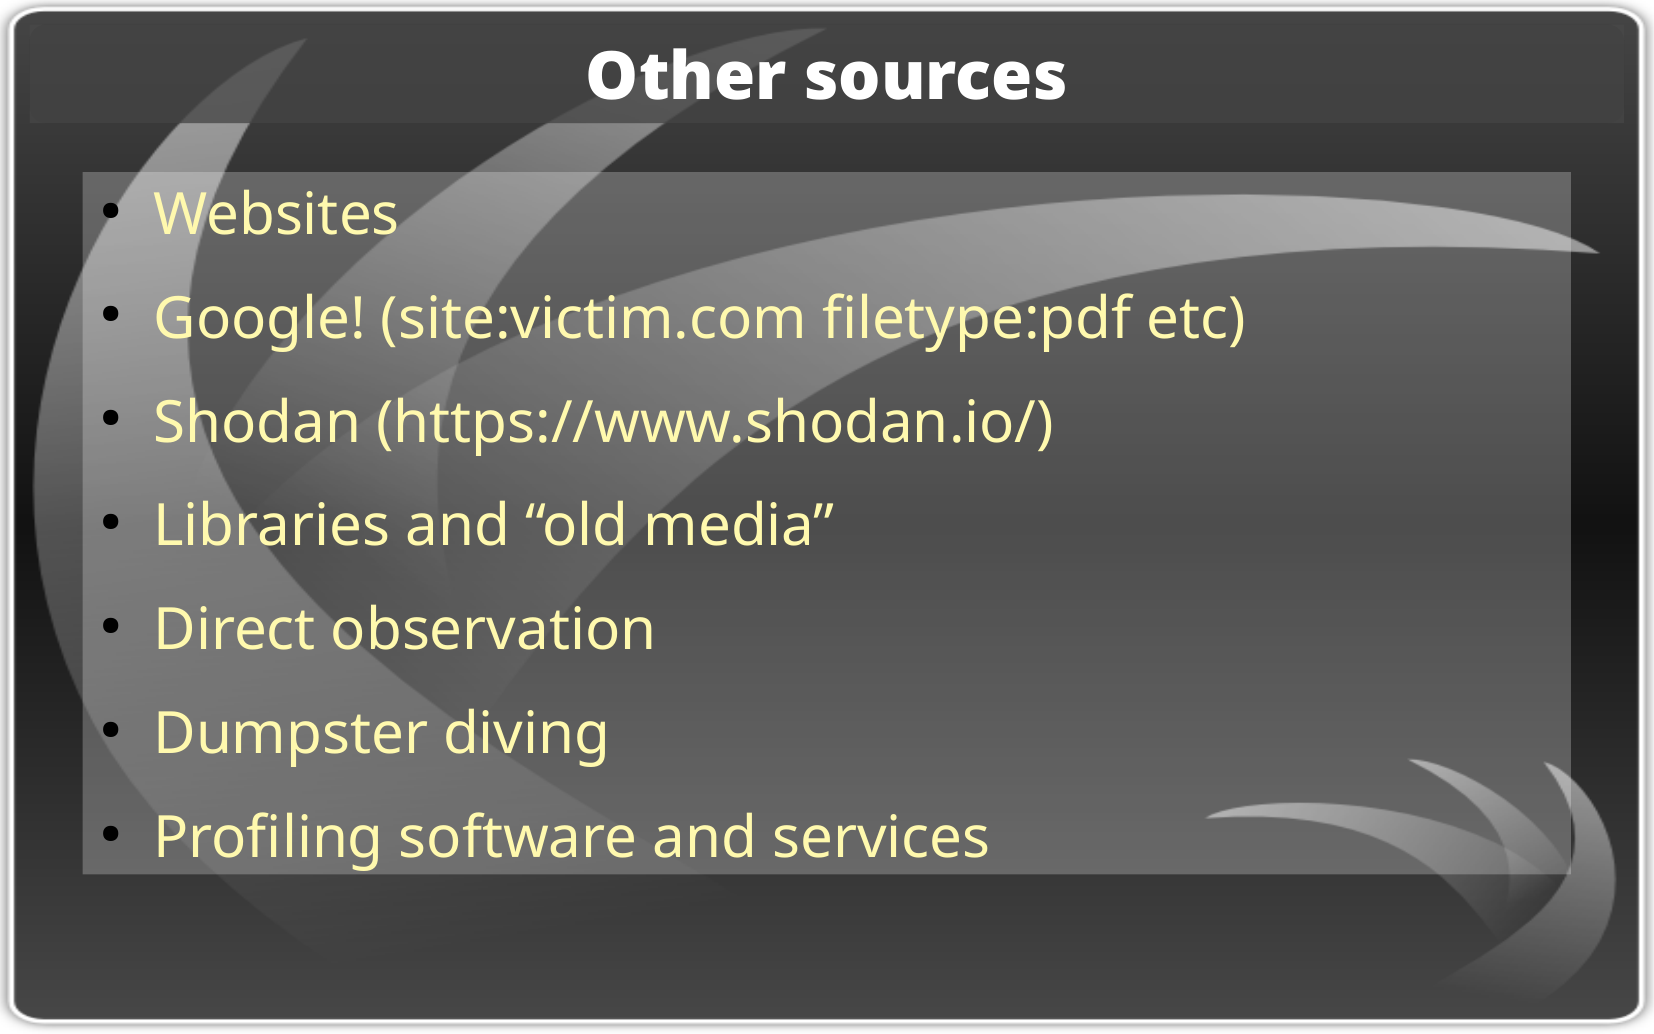

# Other sources
Websites
Google! (site:victim.com filetype:pdf etc)
Shodan (https://www.shodan.io/)
Libraries and “old media”
Direct observation
Dumpster diving
Profiling software and services